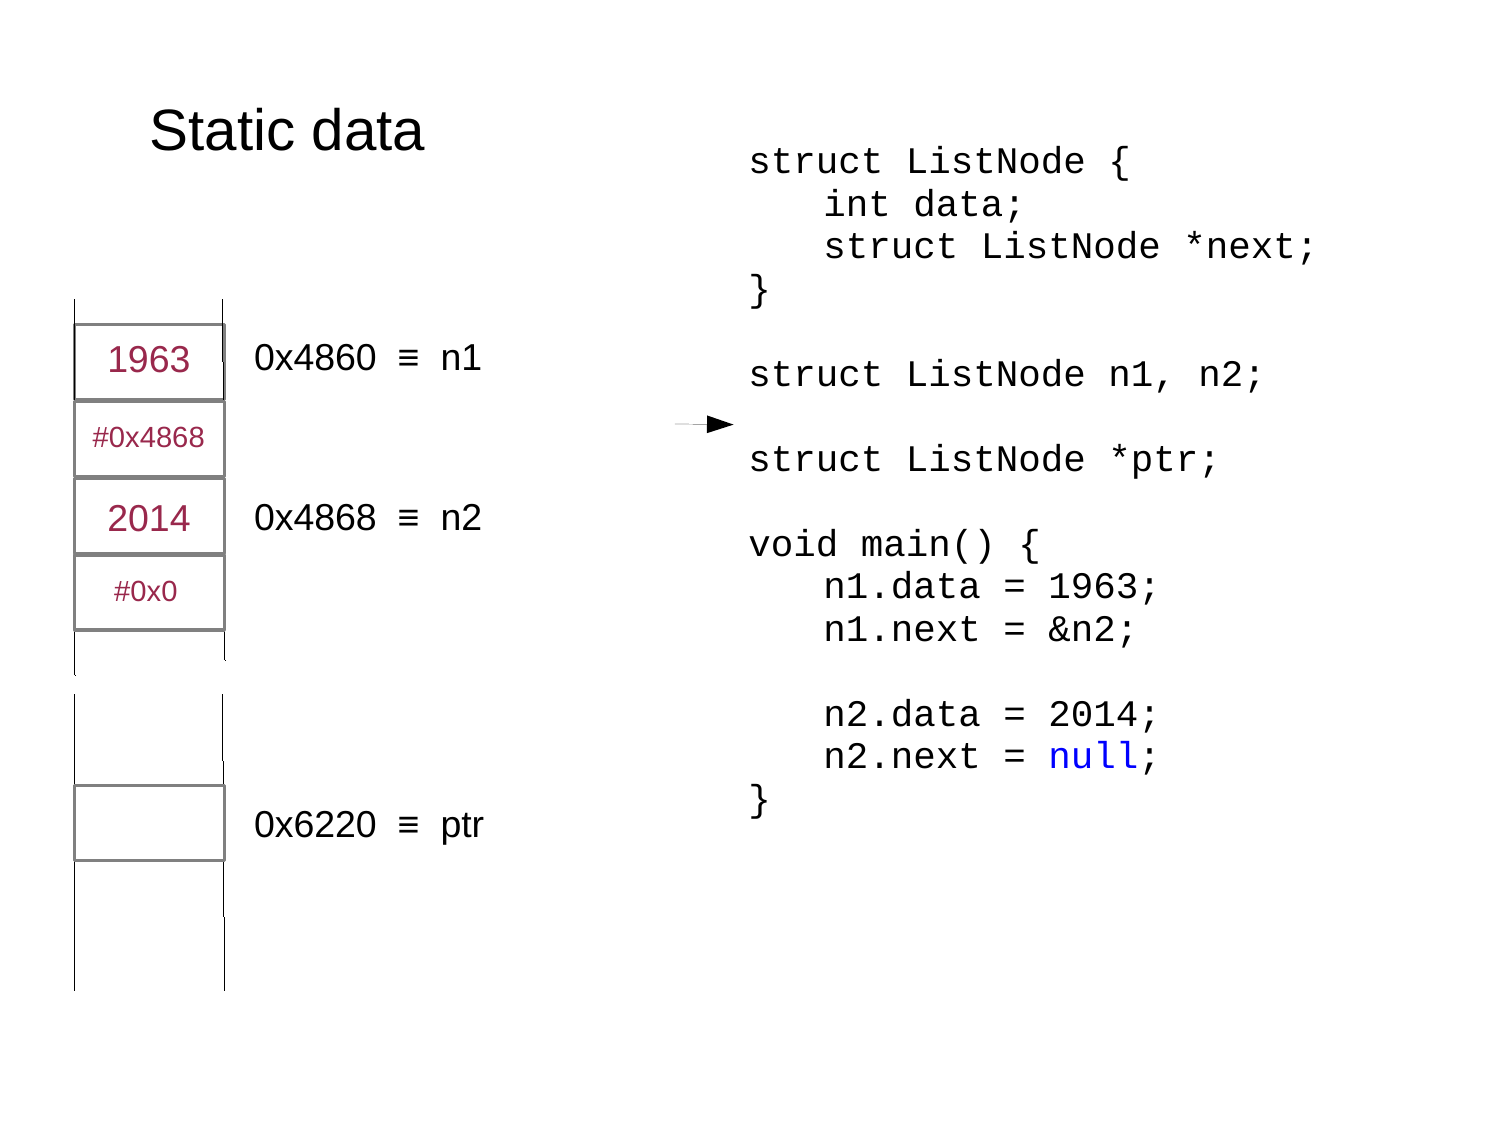

Static data
struct ListNode {
	int data;
	struct ListNode *next;
}
struct ListNode n1, n2;
struct ListNode *ptr;
void main() {
	n1.data = 1963;
	n1.next = &n2;
	n2.data = 2014;
	n2.next = null;
}
0x4860 ≡ n1
1963
#0x4868
0x4868 ≡ n2
2014
#0x0
0x6220 ≡ ptr